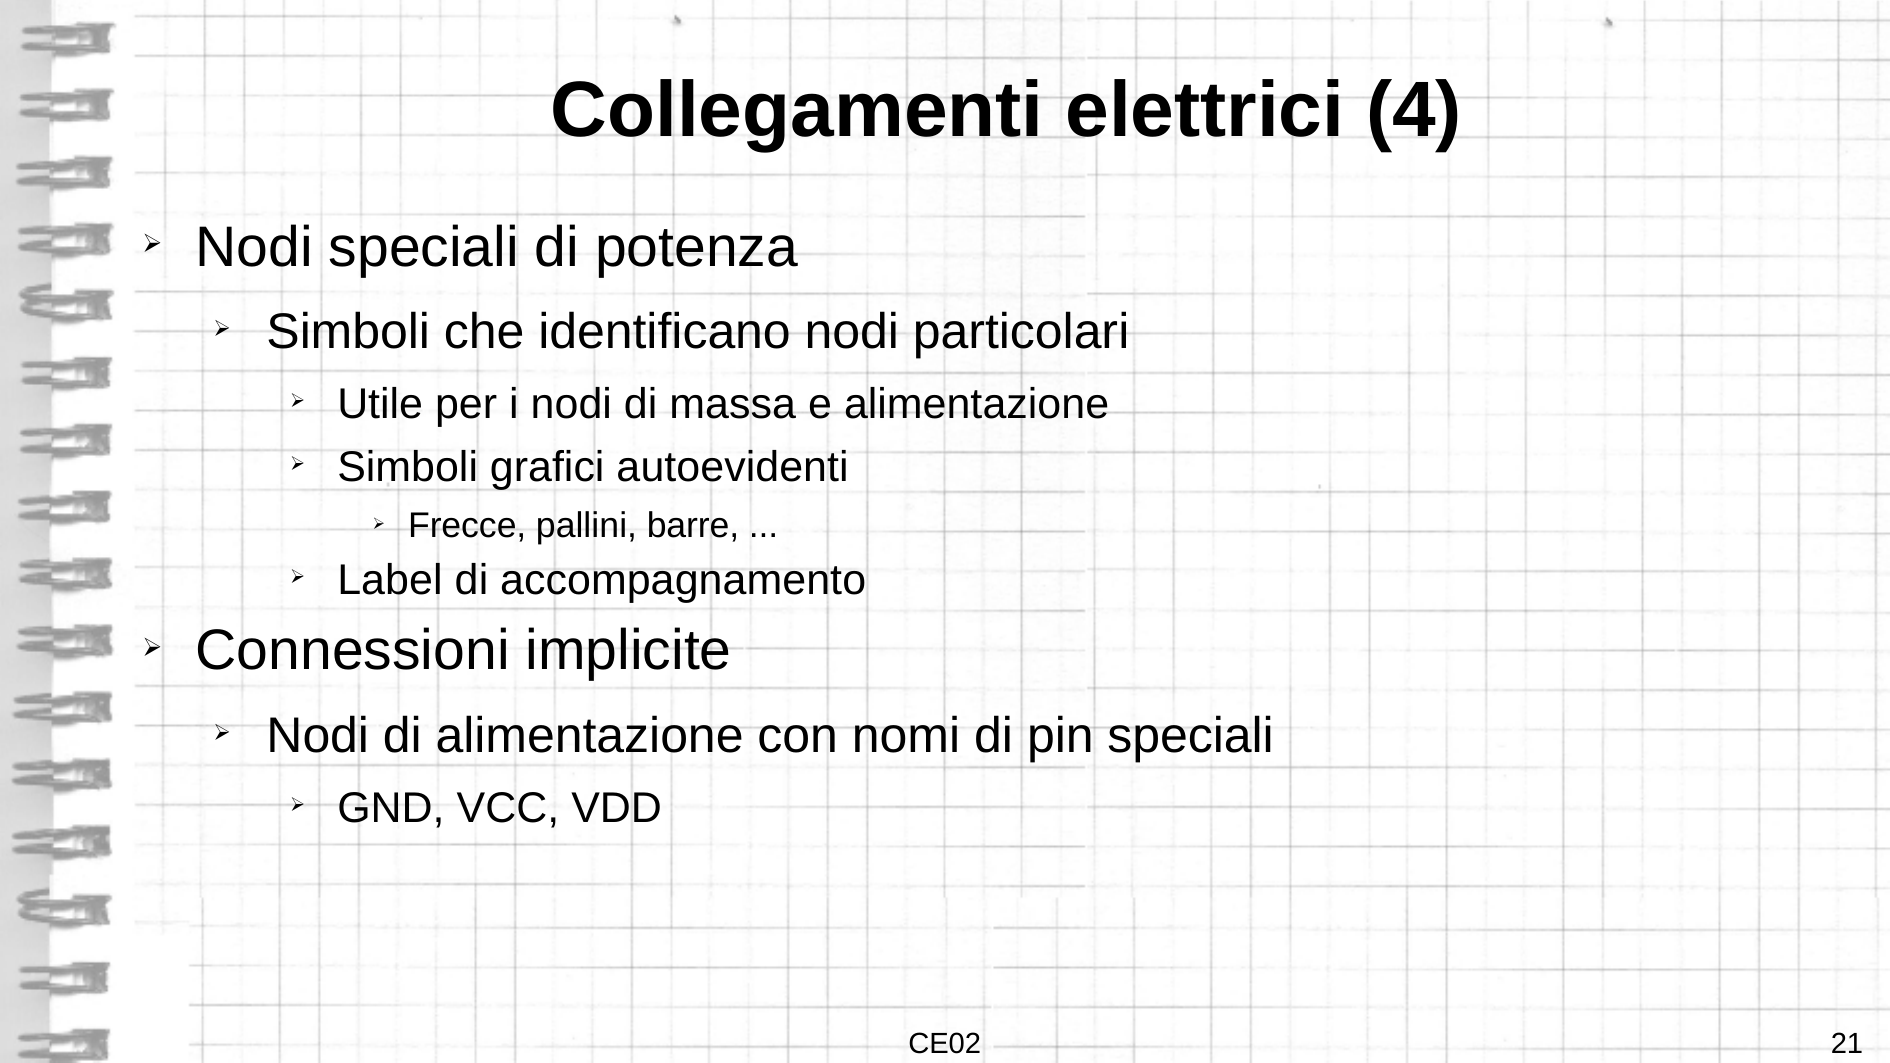

# Collegamenti elettrici (4)
Nodi speciali di potenza
Simboli che identificano nodi particolari
Utile per i nodi di massa e alimentazione
Simboli grafici autoevidenti
Frecce, pallini, barre, ...
Label di accompagnamento
Connessioni implicite
Nodi di alimentazione con nomi di pin speciali
GND, VCC, VDD
CE02
21